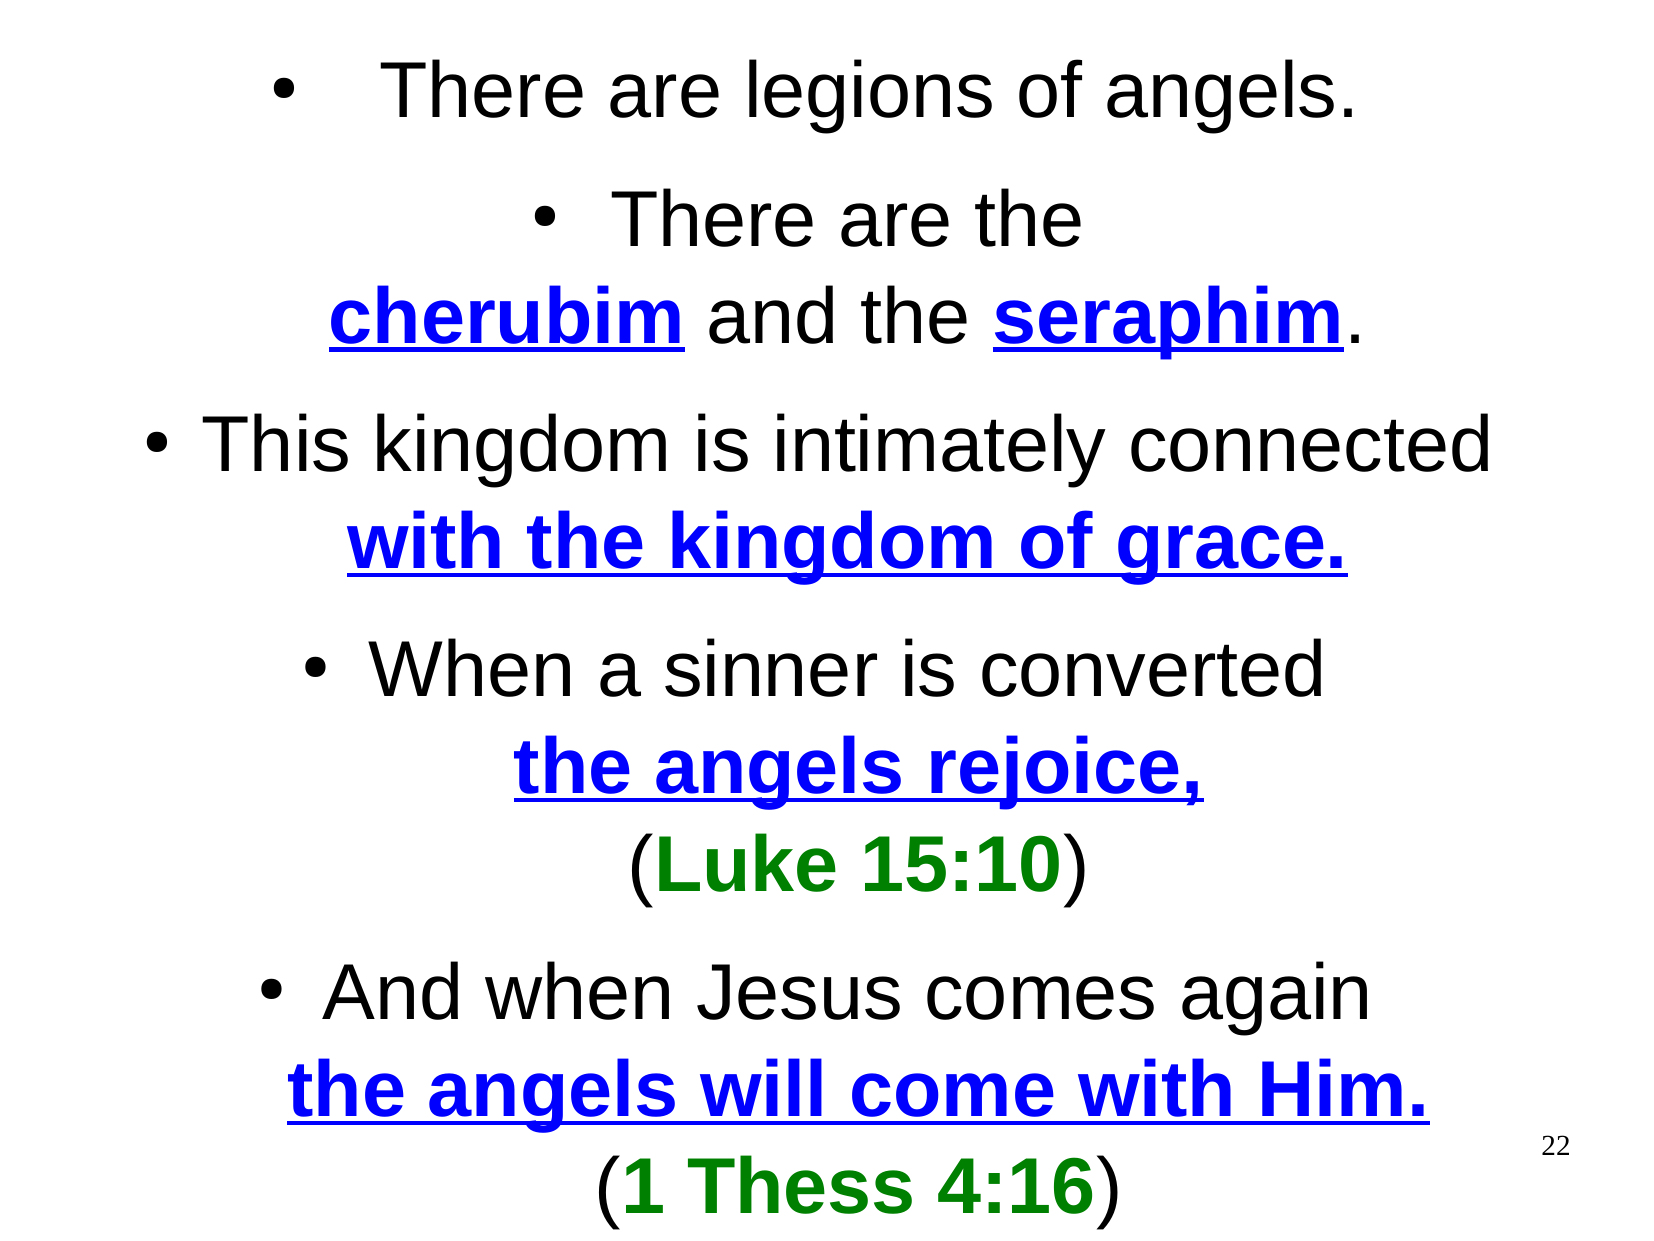

# There are legions of angels.
There are the
cherubim and the seraphim.
This kingdom is intimately connected
with the kingdom of grace.
When a sinner is converted
the angels rejoice,
(Luke 15:10)
And when Jesus comes again
the angels will come with Him.
(1 Thess 4:16)
22